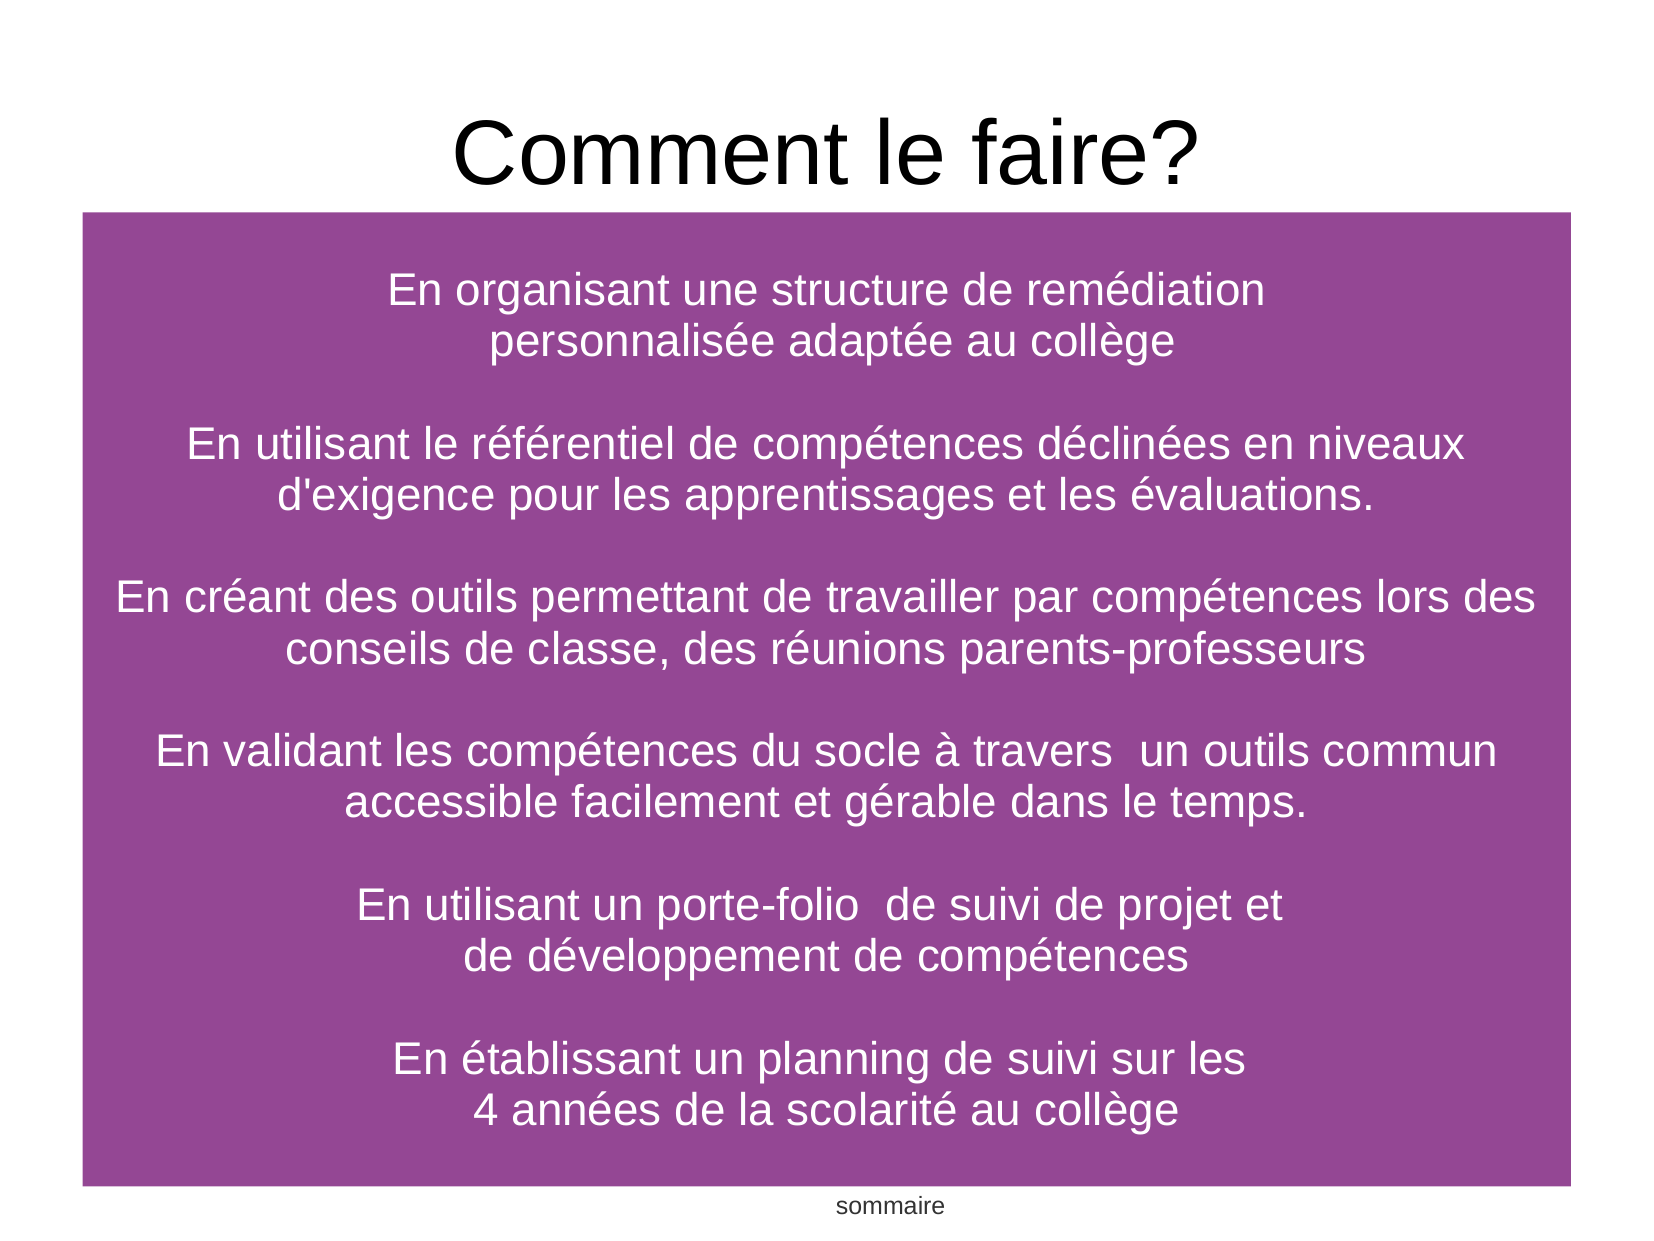

# Comment le faire?
En organisant une structure de remédiation
 personnalisée adaptée au collège
En utilisant le référentiel de compétences déclinées en niveaux d'exigence pour les apprentissages et les évaluations.
En créant des outils permettant de travailler par compétences lors des conseils de classe, des réunions parents-professeurs
En validant les compétences du socle à travers un outils commun accessible facilement et gérable dans le temps.
En utilisant un porte-folio de suivi de projet et
de développement de compétences
En établissant un planning de suivi sur les
4 années de la scolarité au collège
sommaire